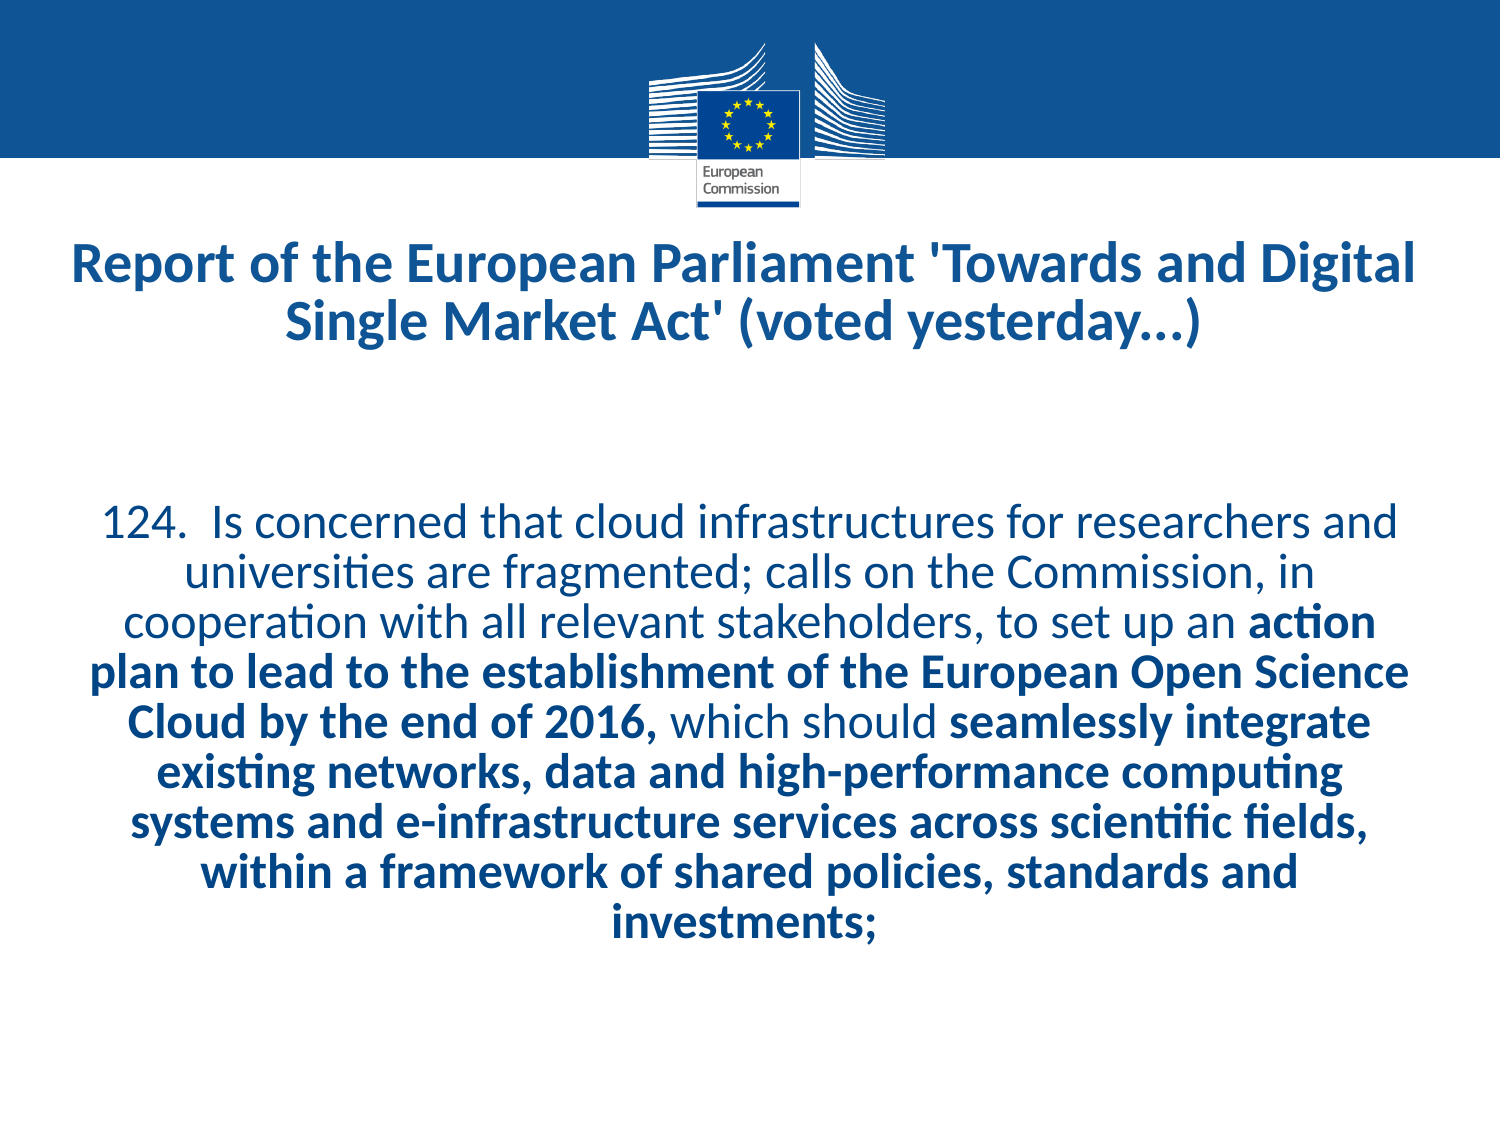

# Report of the European Parliament 'Towards and Digital Single Market Act' (voted yesterday...)
124. Is concerned that cloud infrastructures for researchers and universities are fragmented; calls on the Commission, in cooperation with all relevant stakeholders, to set up an action plan to lead to the establishment of the European Open Science Cloud by the end of 2016, which should seamlessly integrate existing networks, data and high-performance computing systems and e-infrastructure services across scientific fields, within a framework of shared policies, standards and investments;